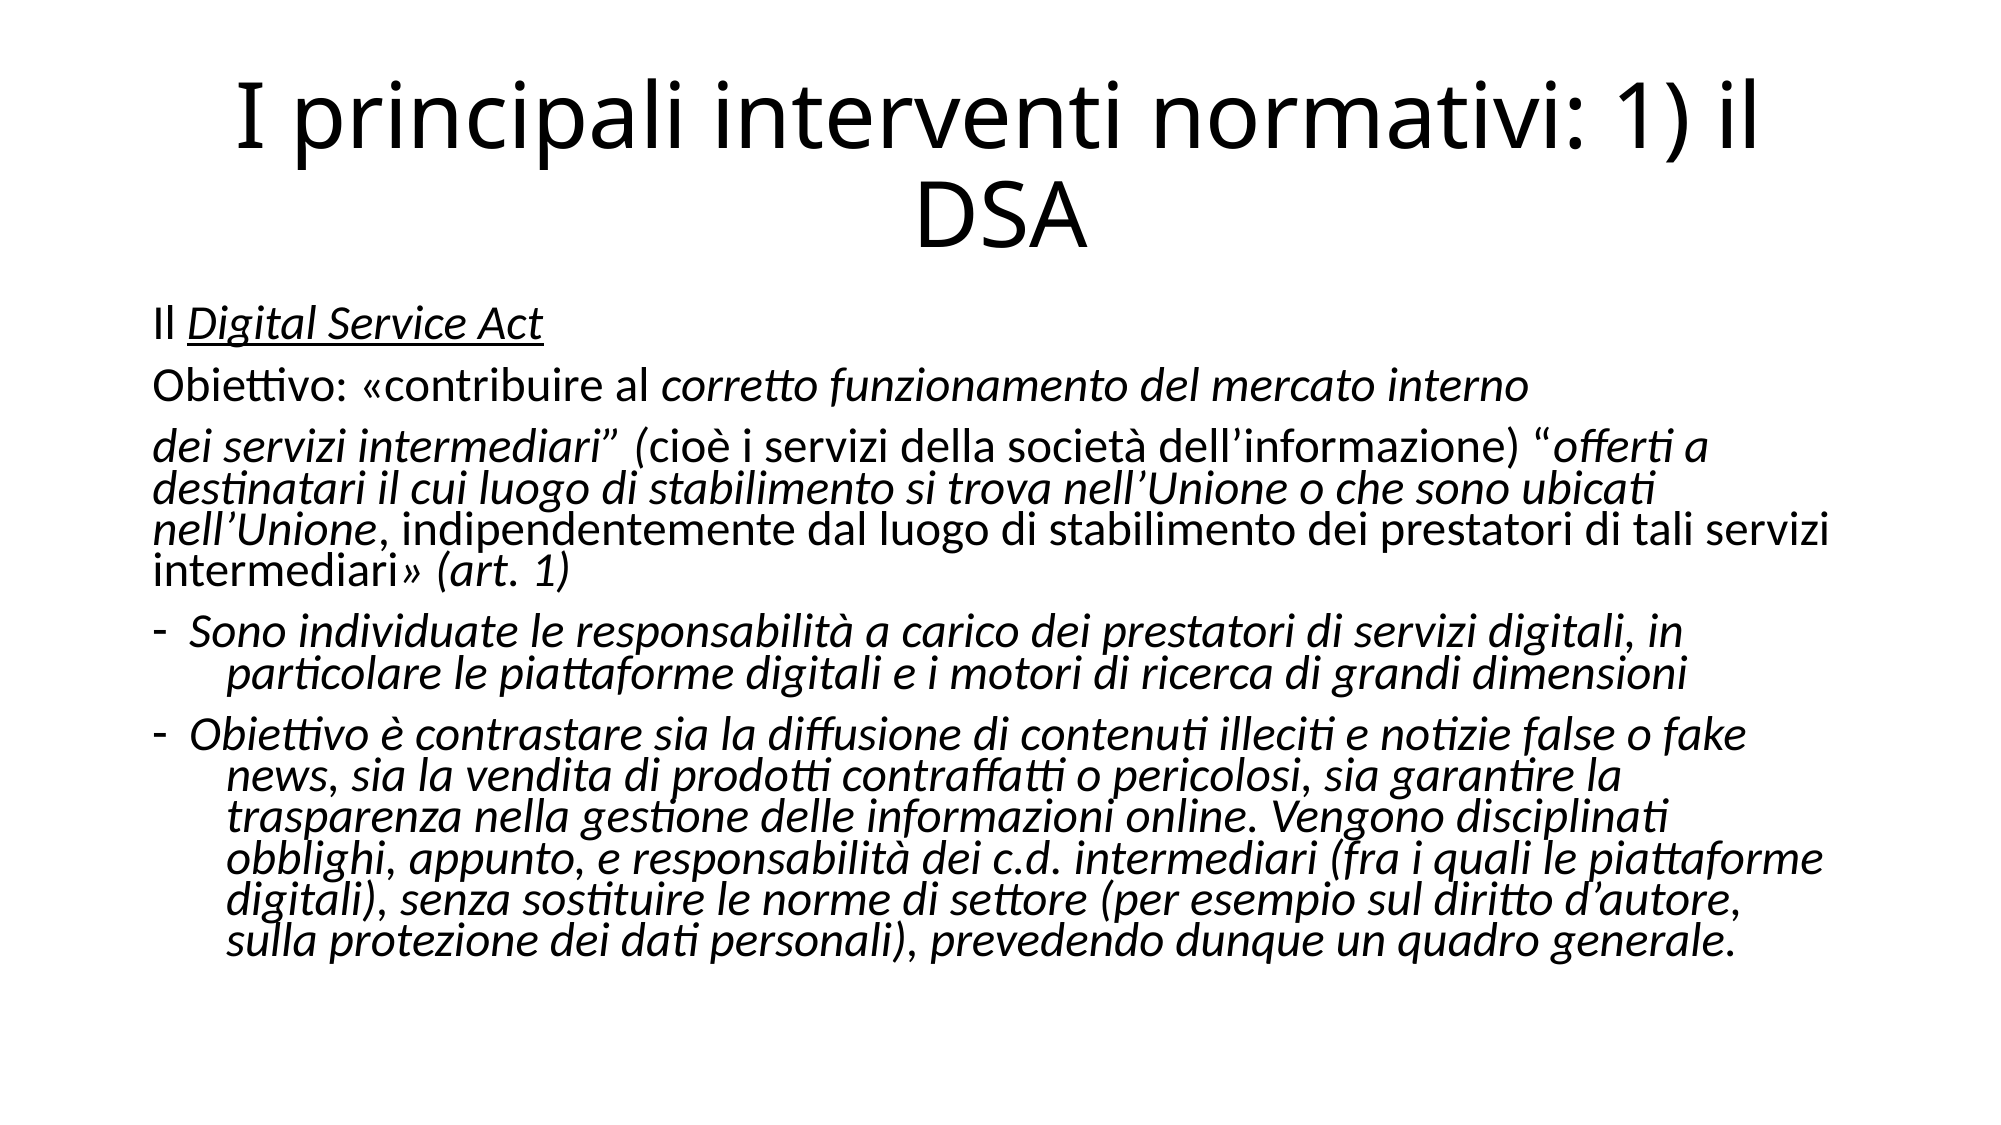

# I principali interventi normativi: 1) il DSA
Il Digital Service Act
Obiettivo: «contribuire al corretto funzionamento del mercato interno
dei servizi intermediari” (cioè i servizi della società dell’informazione) “offerti a destinatari il cui luogo di stabilimento si trova nell’Unione o che sono ubicati nell’Unione, indipendentemente dal luogo di stabilimento dei prestatori di tali servizi intermediari» (art. 1)
Sono individuate le responsabilità a carico dei prestatori di servizi digitali, in particolare le piattaforme digitali e i motori di ricerca di grandi dimensioni
Obiettivo è contrastare sia la diffusione di contenuti illeciti e notizie false o fake news, sia la vendita di prodotti contraffatti o pericolosi, sia garantire la trasparenza nella gestione delle informazioni online. Vengono disciplinati obblighi, appunto, e responsabilità dei c.d. intermediari (fra i quali le piattaforme digitali), senza sostituire le norme di settore (per esempio sul diritto d’autore, sulla protezione dei dati personali), prevedendo dunque un quadro generale.